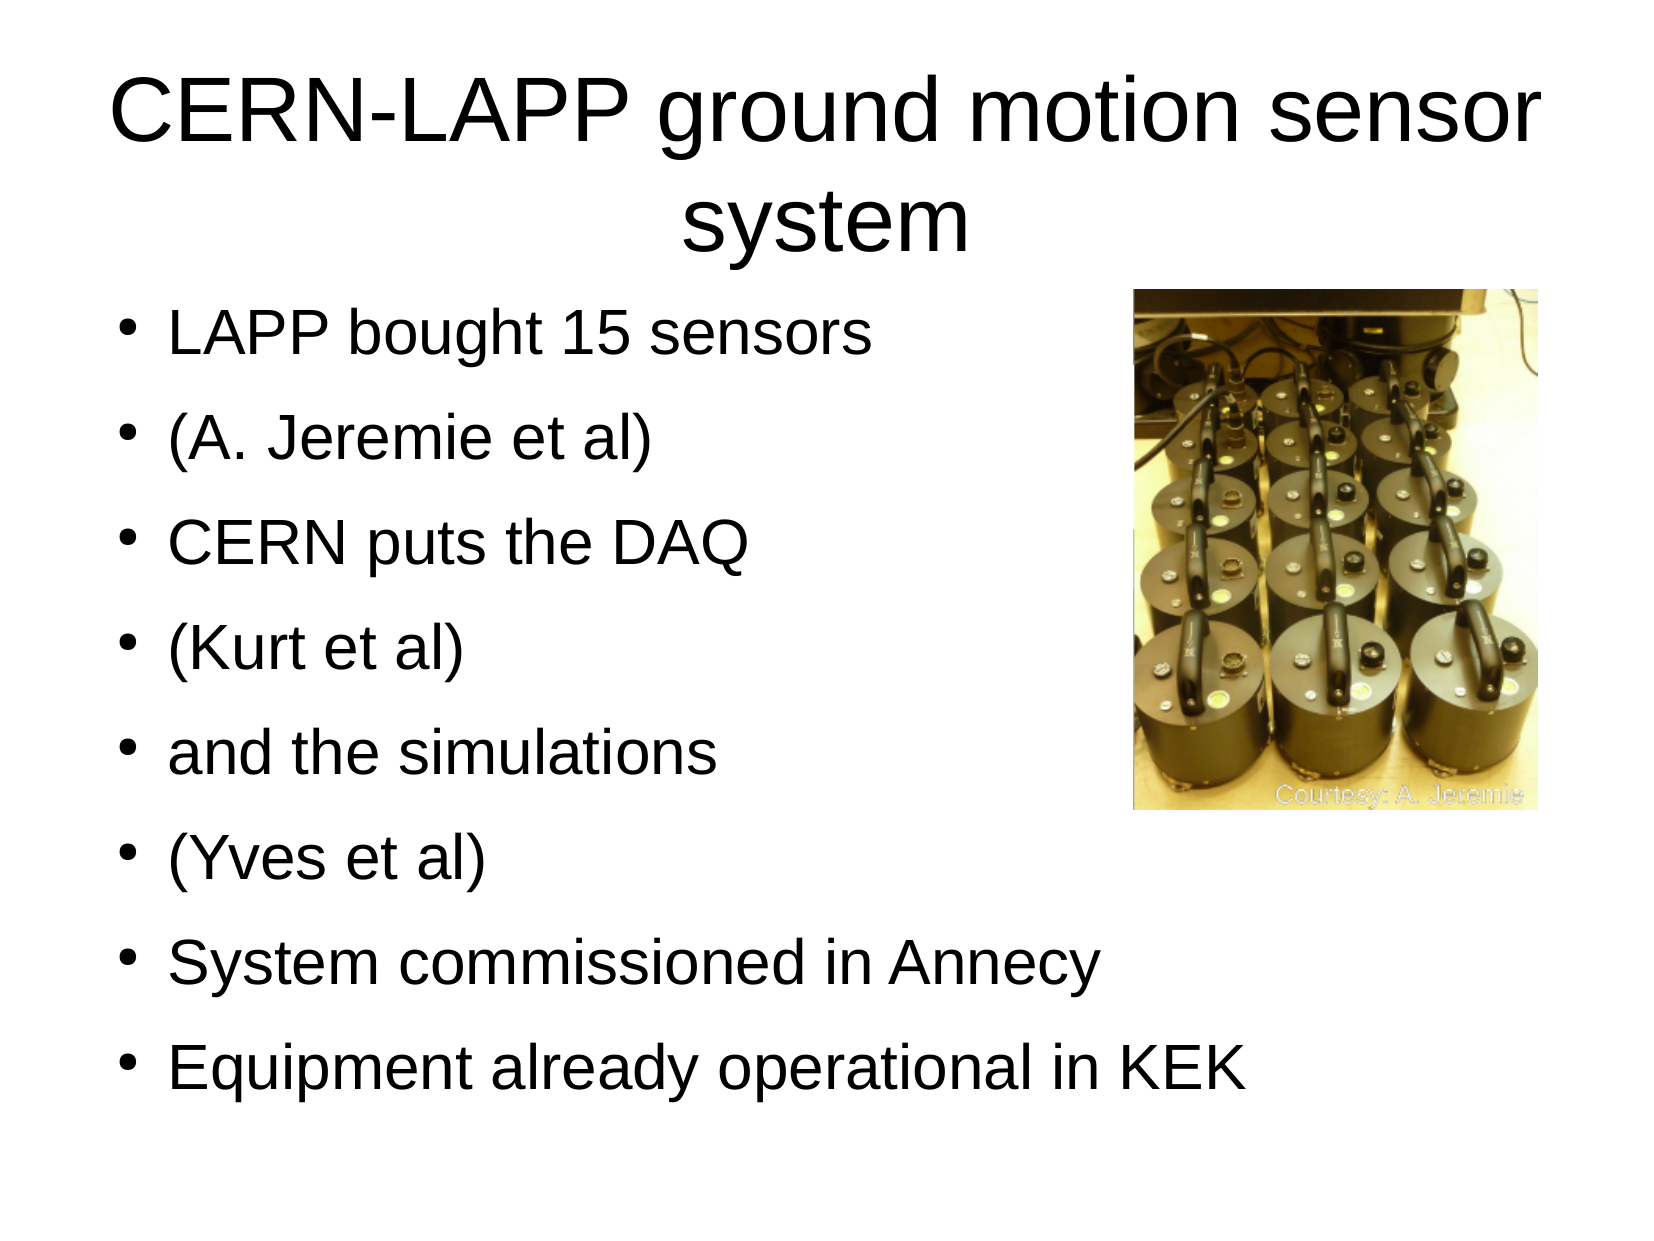

# CERN-LAPP ground motion sensor system
LAPP bought 15 sensors
(A. Jeremie et al)
CERN puts the DAQ
(Kurt et al)
and the simulations
(Yves et al)
System commissioned in Annecy
Equipment already operational in KEK